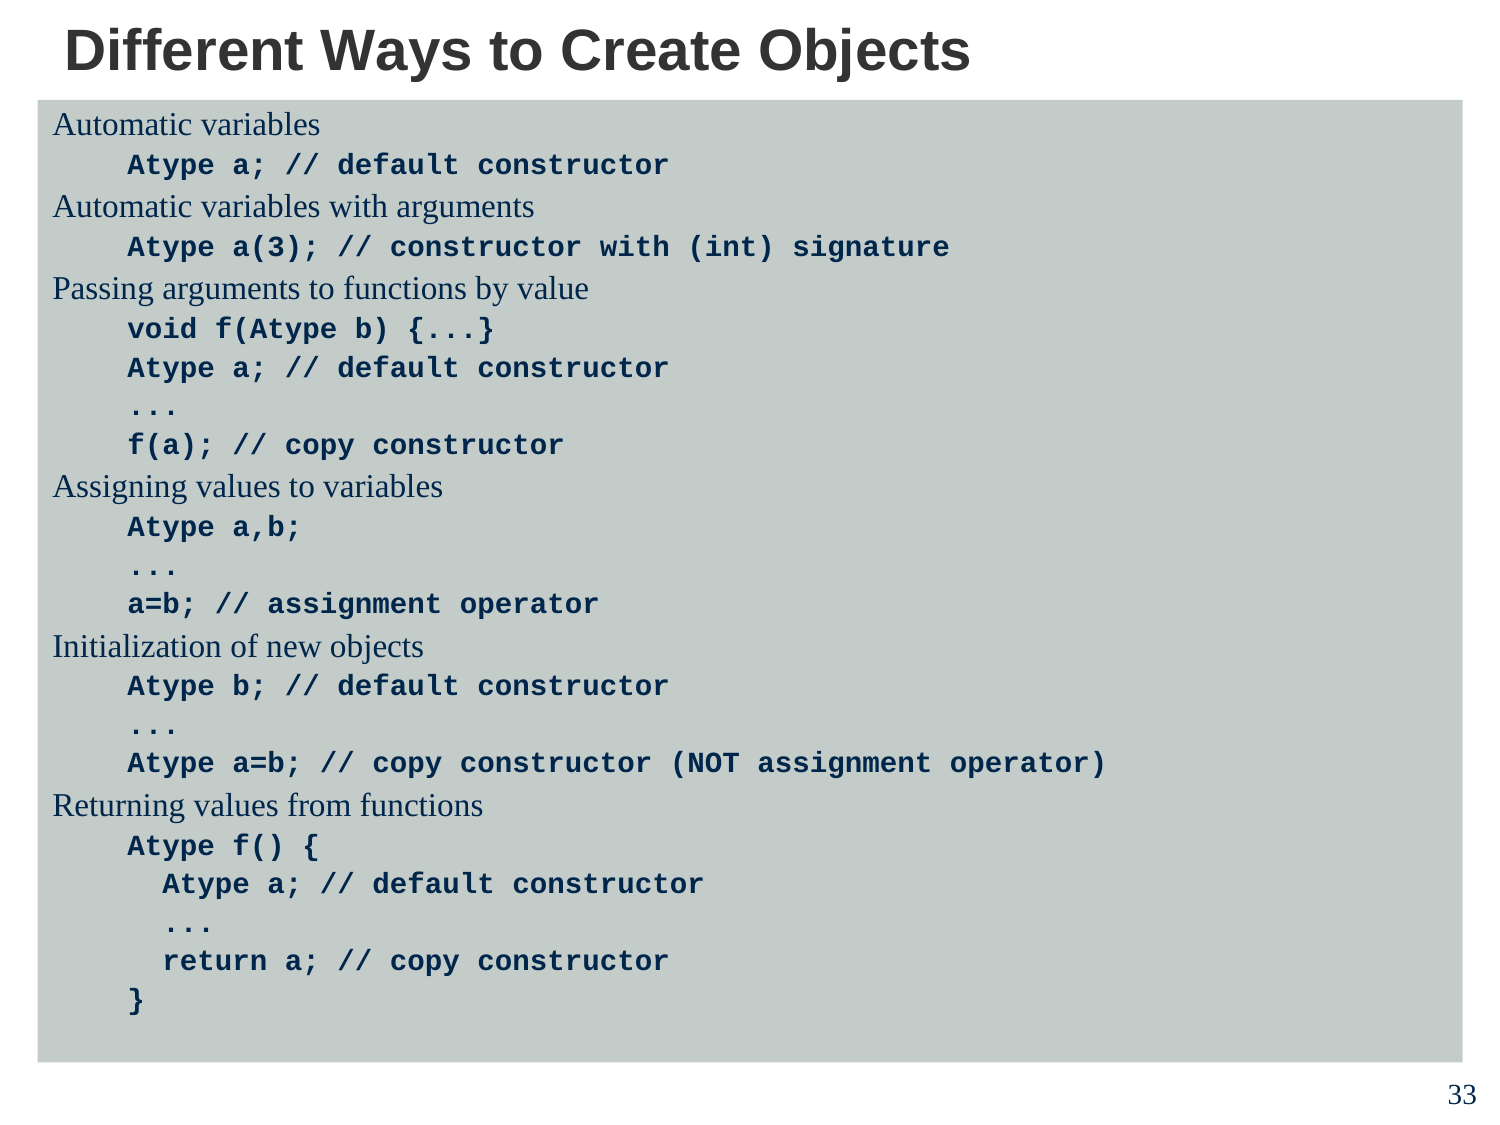

# Different Ways to Create Objects
Automatic variables
Atype a; // default constructor
Automatic variables with arguments
Atype a(3); // constructor with (int) signature
Passing arguments to functions by value
void f(Atype b) {...}
Atype a; // default constructor
...
f(a); // copy constructor
Assigning values to variables
Atype a,b;
...
a=b; // assignment operator
Initialization of new objects
Atype b; // default constructor
...
Atype a=b; // copy constructor (NOT assignment operator)
Returning values from functions
Atype f() {
 Atype a; // default constructor
 ...
 return a; // copy constructor
}